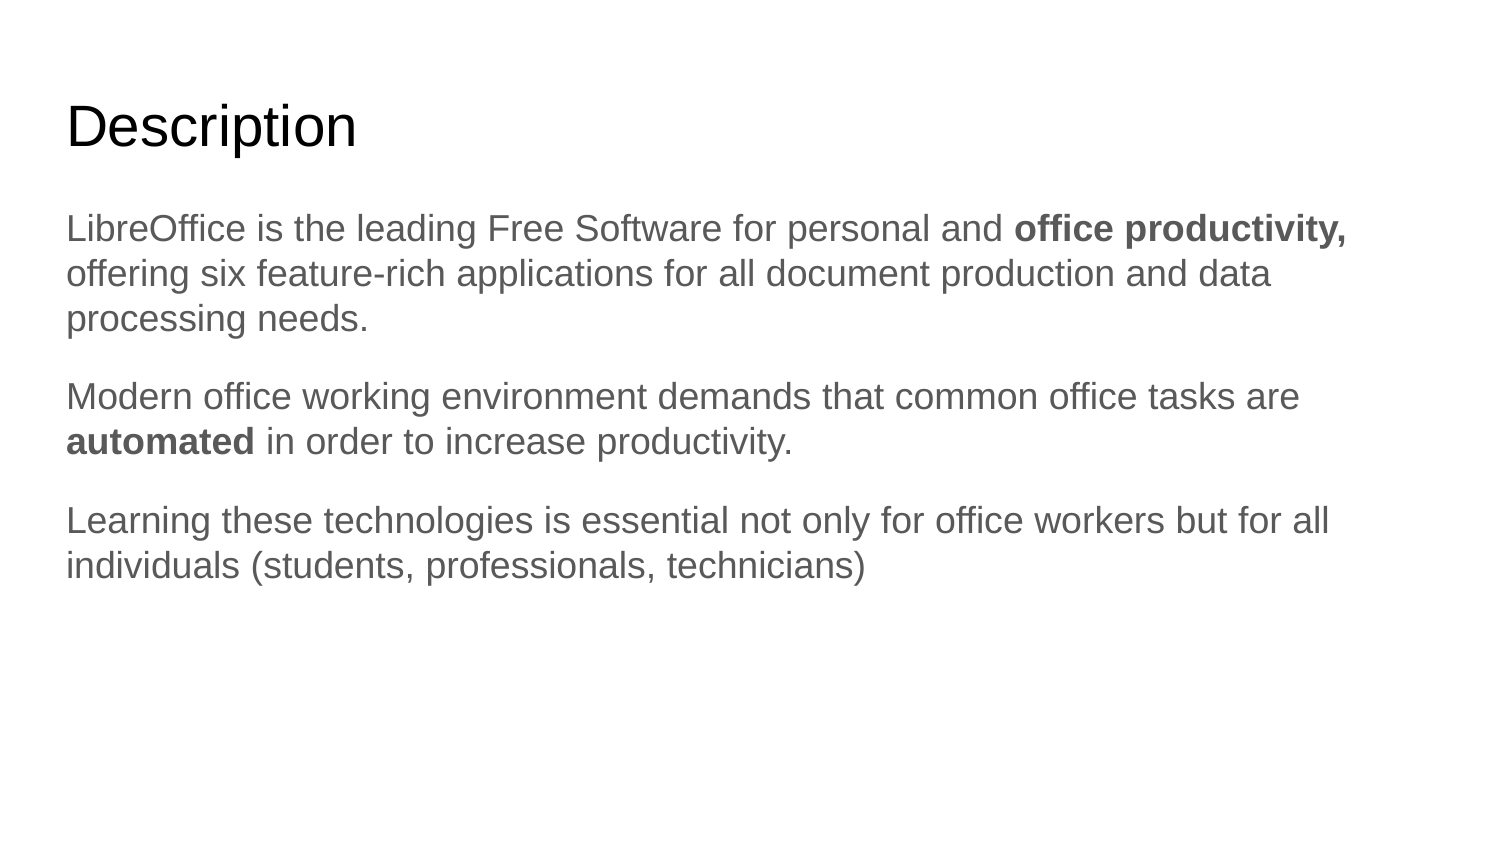

# Description
LibreOffice is the leading Free Software for personal and office productivity, offering six feature-rich applications for all document production and data processing needs.
Modern office working environment demands that common office tasks are automated in order to increase productivity.
Learning these technologies is essential not only for office workers but for all individuals (students, professionals, technicians)